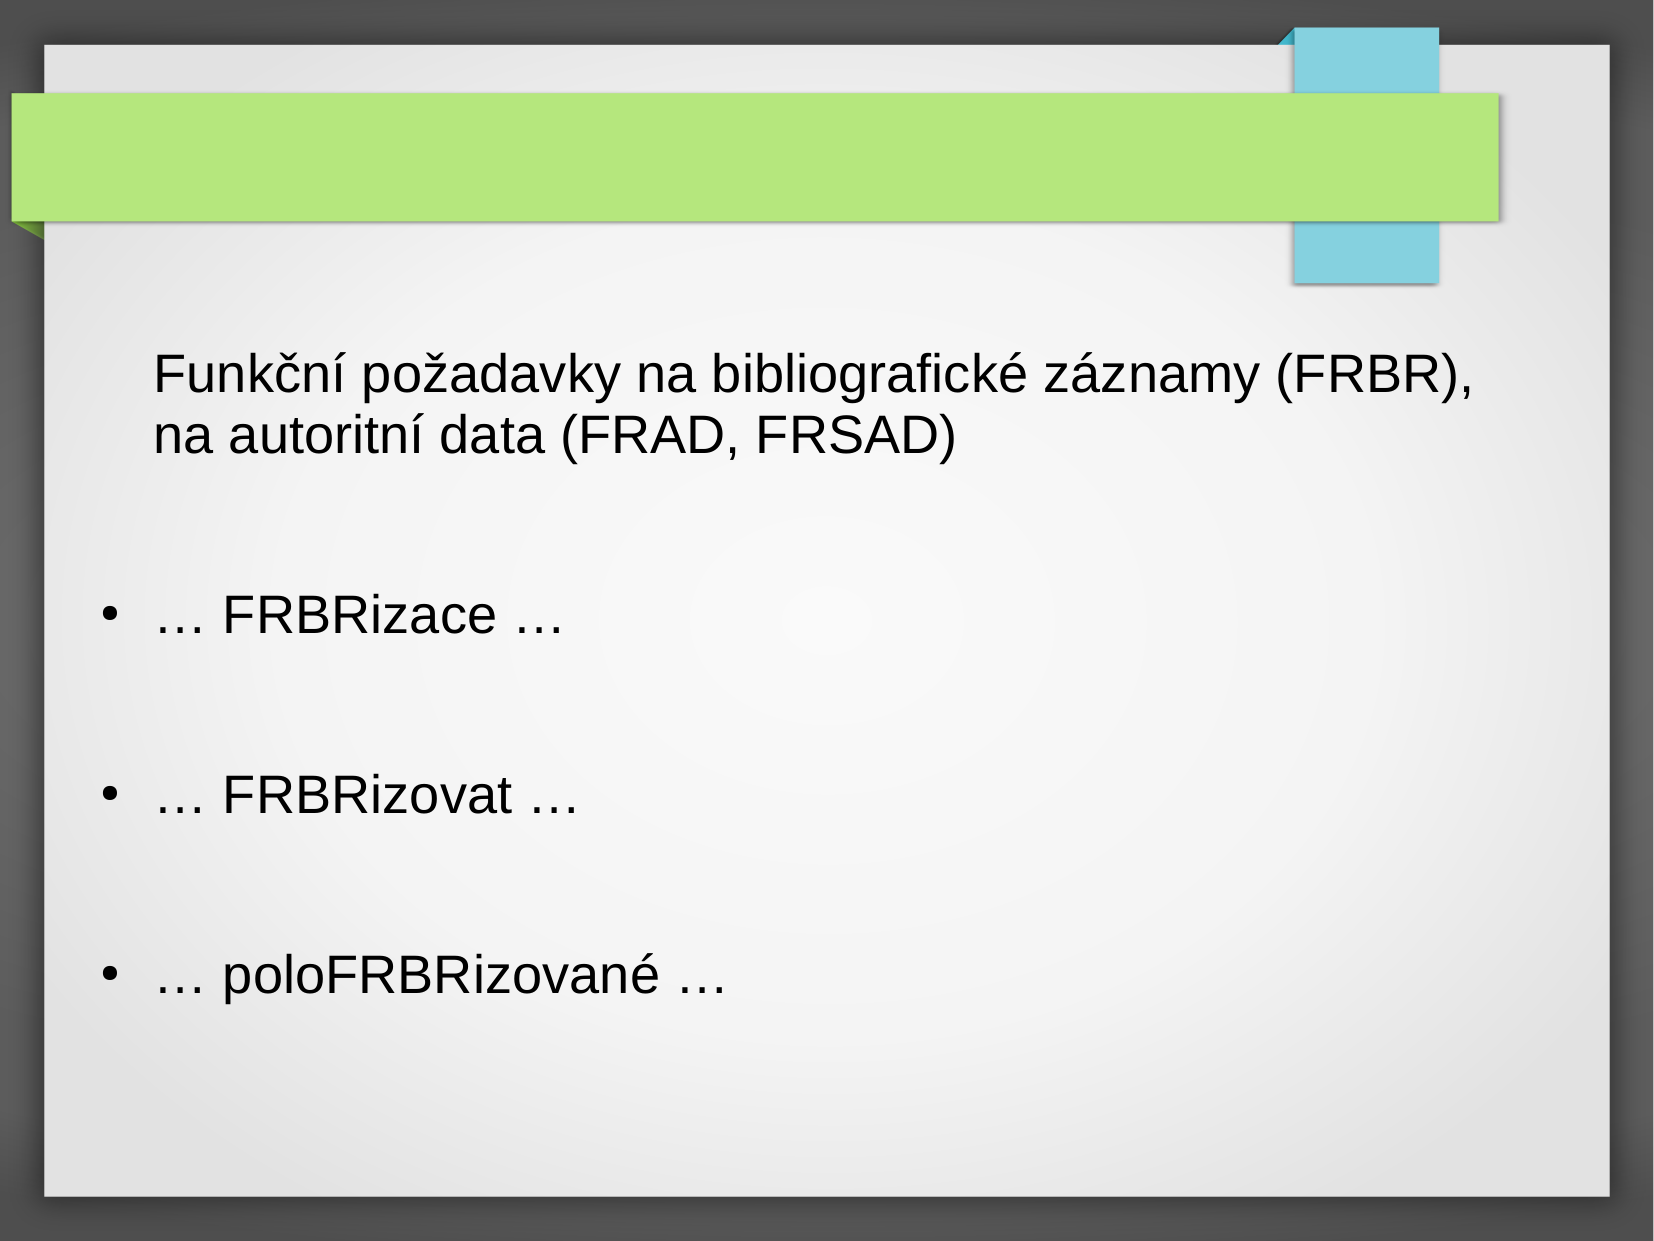

#
Funkční požadavky na bibliografické záznamy (FRBR), na autoritní data (FRAD, FRSAD)
… FRBRizace …
… FRBRizovat …
… poloFRBRizované …